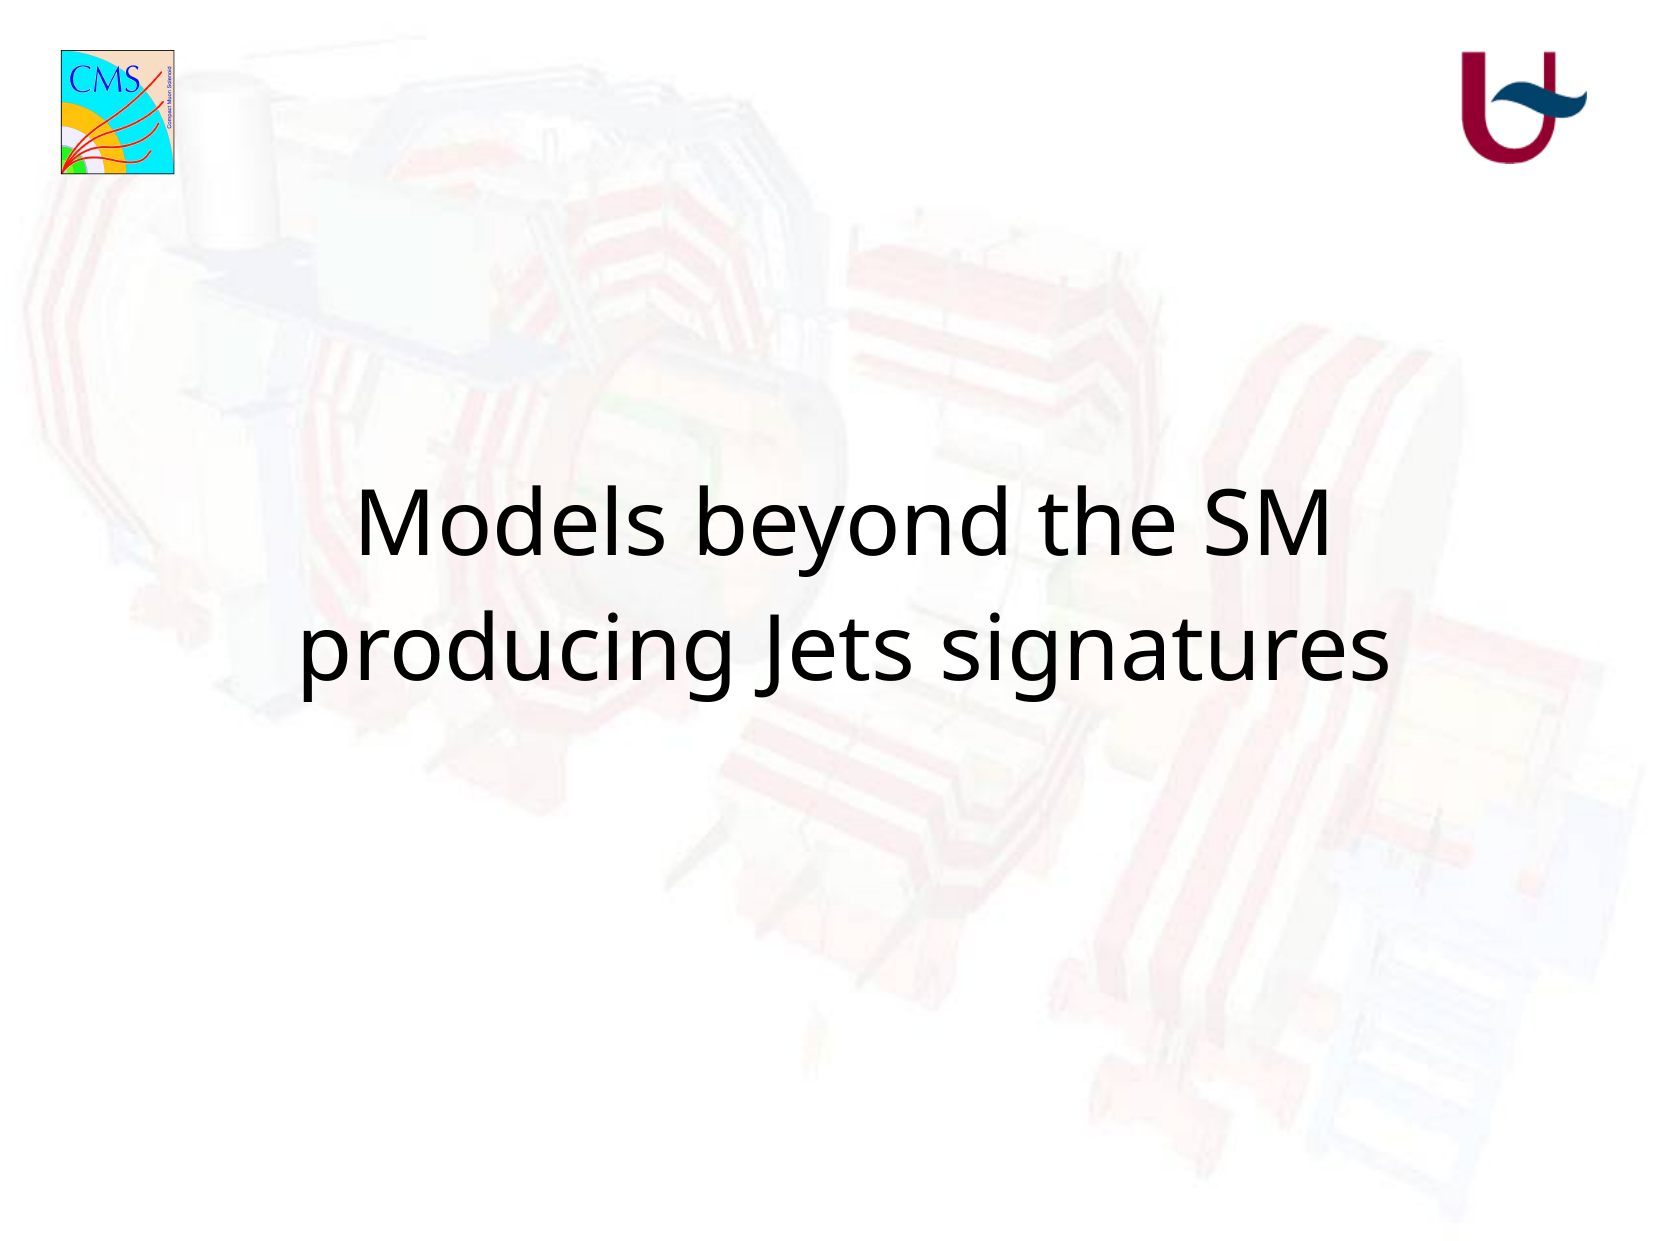

# Models beyond the SM producing Jets signatures